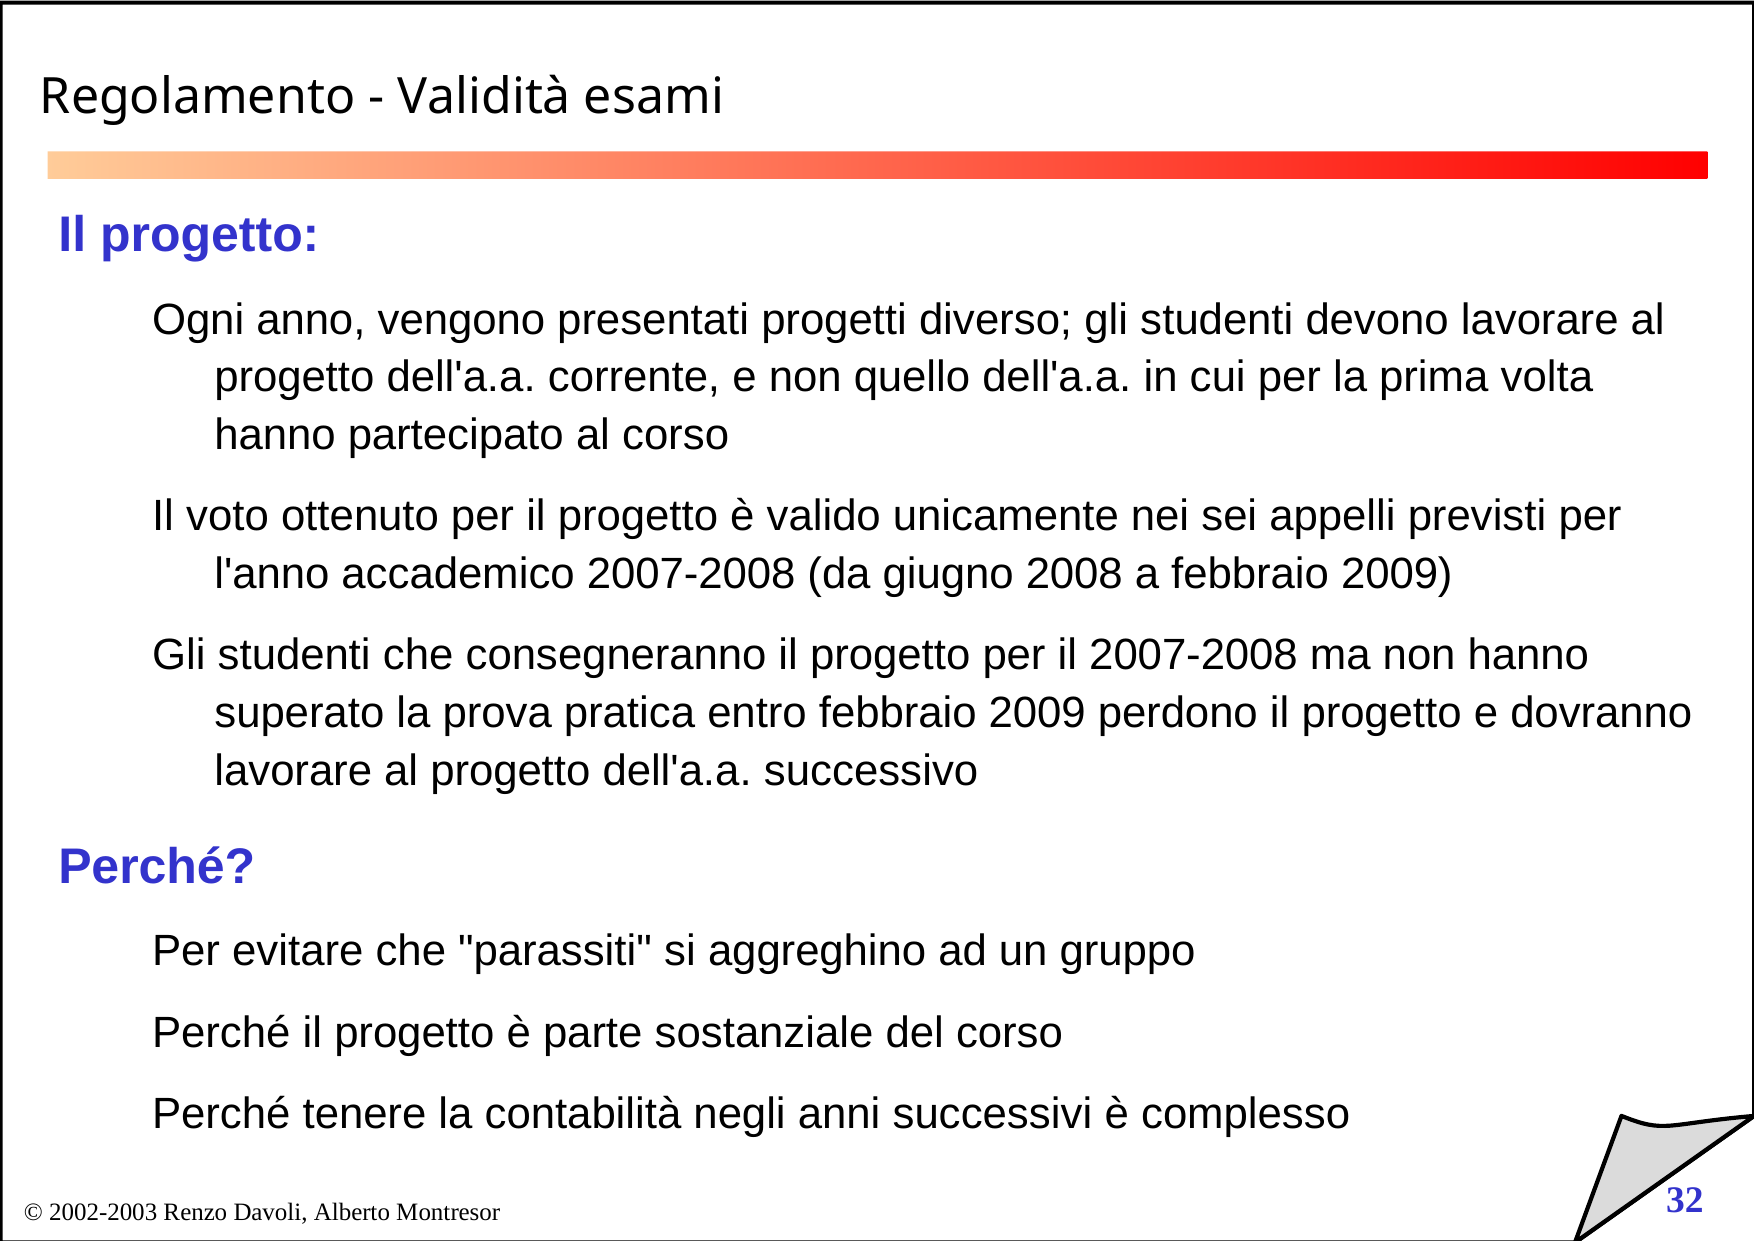

# Regolamento - Validità esami
Il progetto:
Ogni anno, vengono presentati progetti diverso; gli studenti devono lavorare al progetto dell'a.a. corrente, e non quello dell'a.a. in cui per la prima volta hanno partecipato al corso
Il voto ottenuto per il progetto è valido unicamente nei sei appelli previsti per l'anno accademico 2007-2008 (da giugno 2008 a febbraio 2009)
Gli studenti che consegneranno il progetto per il 2007-2008 ma non hanno superato la prova pratica entro febbraio 2009 perdono il progetto e dovranno lavorare al progetto dell'a.a. successivo
Perché?
Per evitare che "parassiti" si aggreghino ad un gruppo
Perché il progetto è parte sostanziale del corso
Perché tenere la contabilità negli anni successivi è complesso